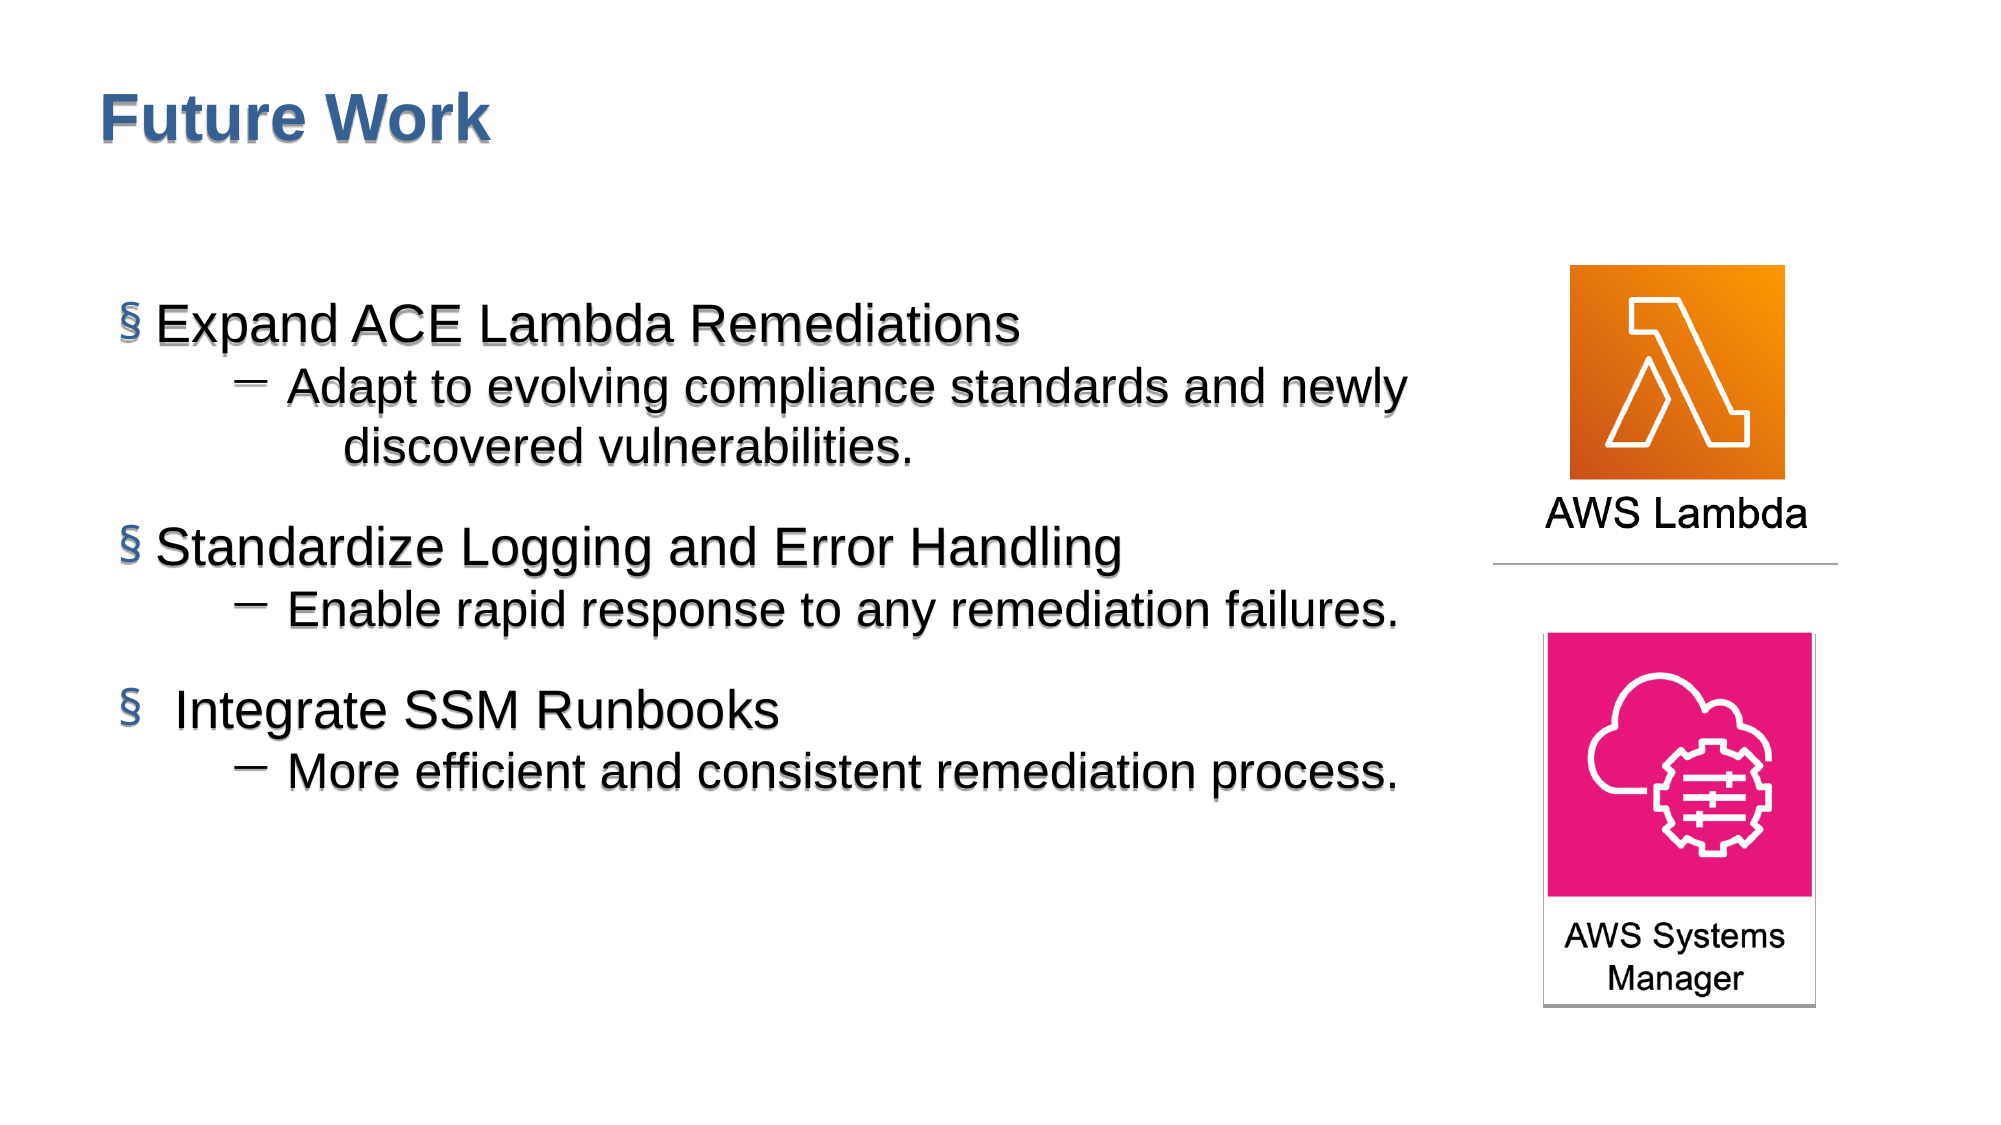

Future Work
# Expand ACE Lambda Remediations
Adapt to evolving compliance standards and newly discovered vulnerabilities.
Standardize Logging and Error Handling
Enable rapid response to any remediation failures.
Integrate SSM Runbooks
More efficient and consistent remediation process.